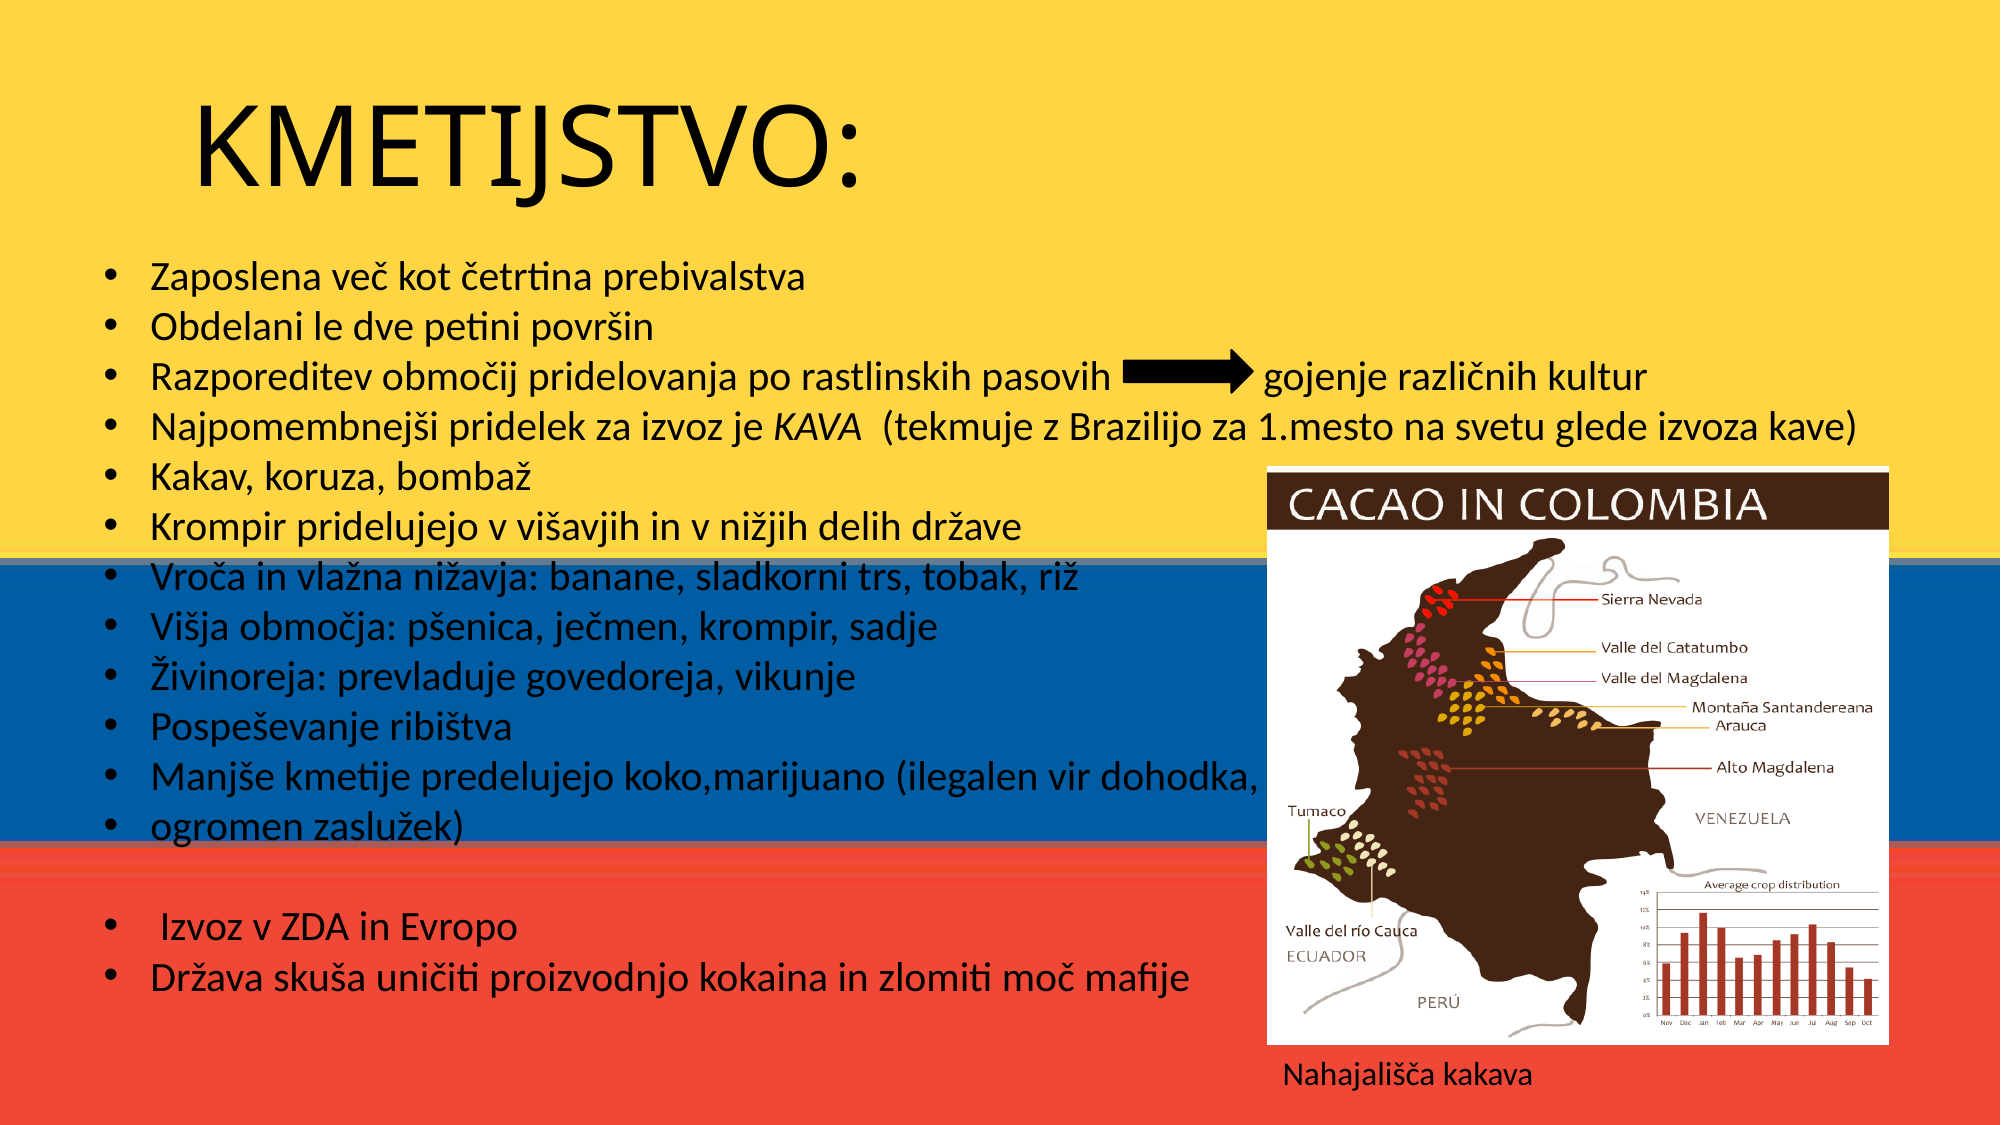

# KMEtijstvo:
Zaposlena več kot četrtina prebivalstva
Obdelani le dve petini površin
Razporeditev območij pridelovanja po rastlinskih pasovih gojenje različnih kultur
Najpomembnejši pridelek za izvoz je KAVA (tekmuje z Brazilijo za 1.mesto na svetu glede izvoza kave)
Kakav, koruza, bombaž
Krompir pridelujejo v višavjih in v nižjih delih države
Vroča in vlažna nižavja: banane, sladkorni trs, tobak, riž
Višja območja: pšenica, ječmen, krompir, sadje
Živinoreja: prevladuje govedoreja, vikunje
Pospeševanje ribištva
Manjše kmetije predelujejo koko,marijuano (ilegalen vir dohodka,
ogromen zaslužek)
Izvoz v ZDA in Evropo
Država skuša uničiti proizvodnjo kokaina in zlomiti moč mafije
Nahajališča kakava